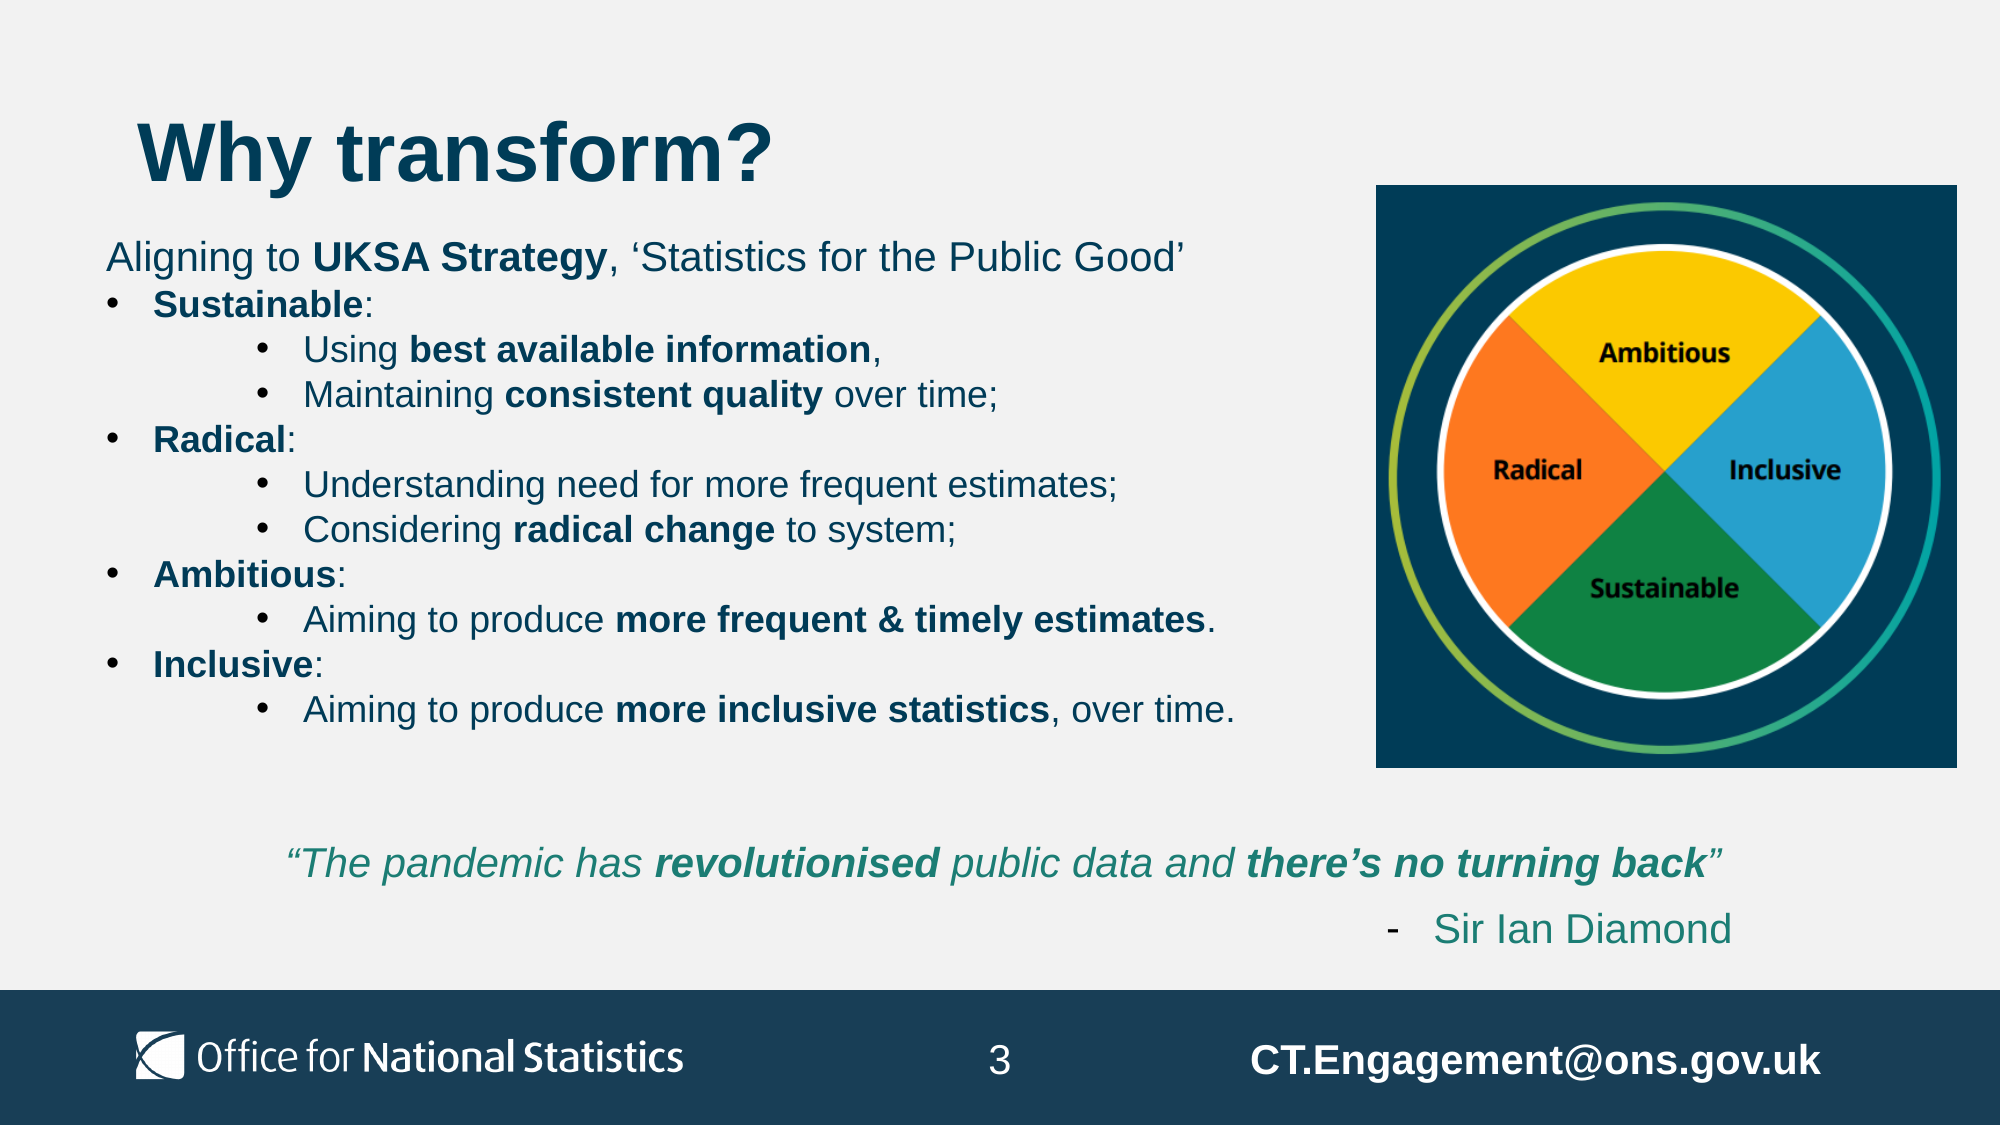

# Why transform?
Aligning to UKSA Strategy, ‘Statistics for the Public Good’
Sustainable:
Using best available information,
Maintaining consistent quality over time;
Radical:
Understanding need for more frequent estimates;
Considering radical change to system;
Ambitious:
Aiming to produce more frequent & timely estimates.
Inclusive:
Aiming to produce more inclusive statistics, over time.
“The pandemic has revolutionised public data and there’s no turning back”
Sir Ian Diamond
CT.Engagement@ons.gov.uk